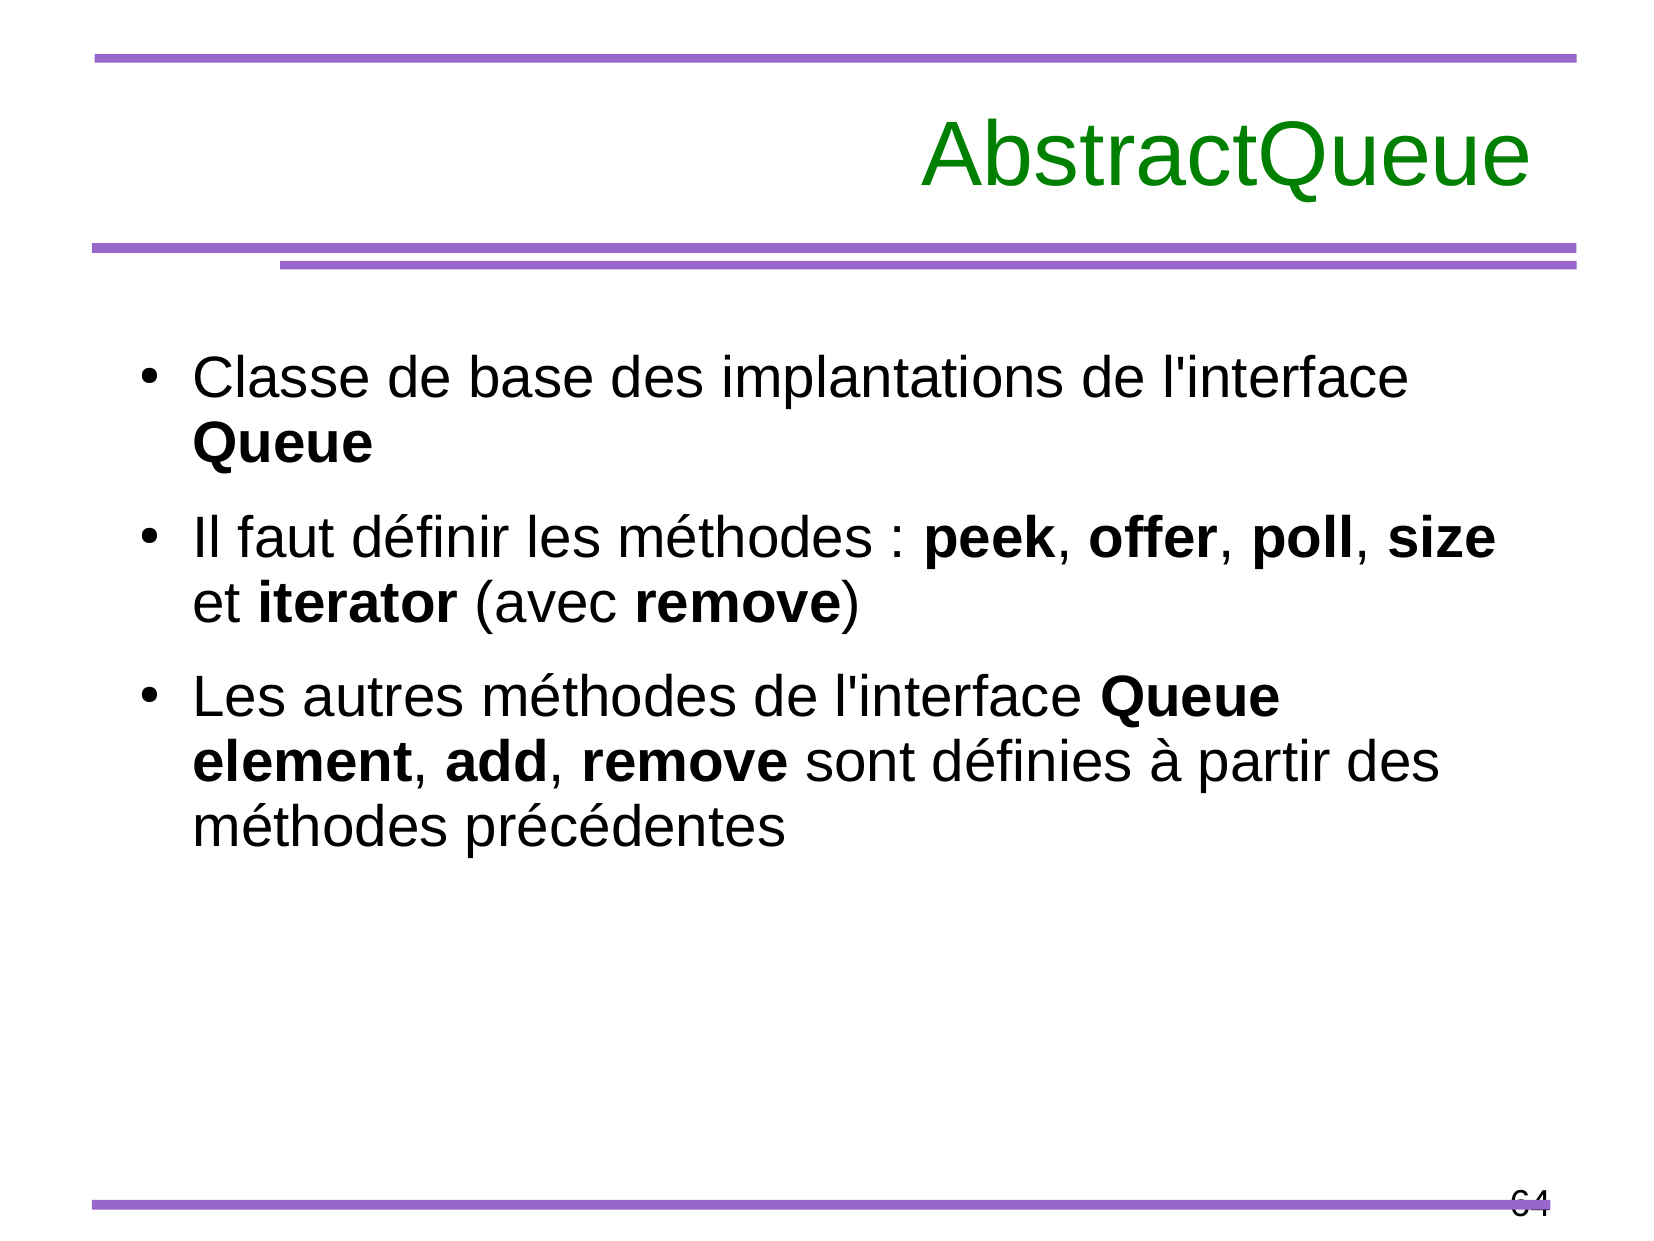

# AbstractQueue
Classe de base des implantations de l'interface Queue
Il faut définir les méthodes : peek, offer, poll, size et iterator (avec remove)
Les autres méthodes de l'interface Queue element, add, remove sont définies à partir des méthodes précédentes